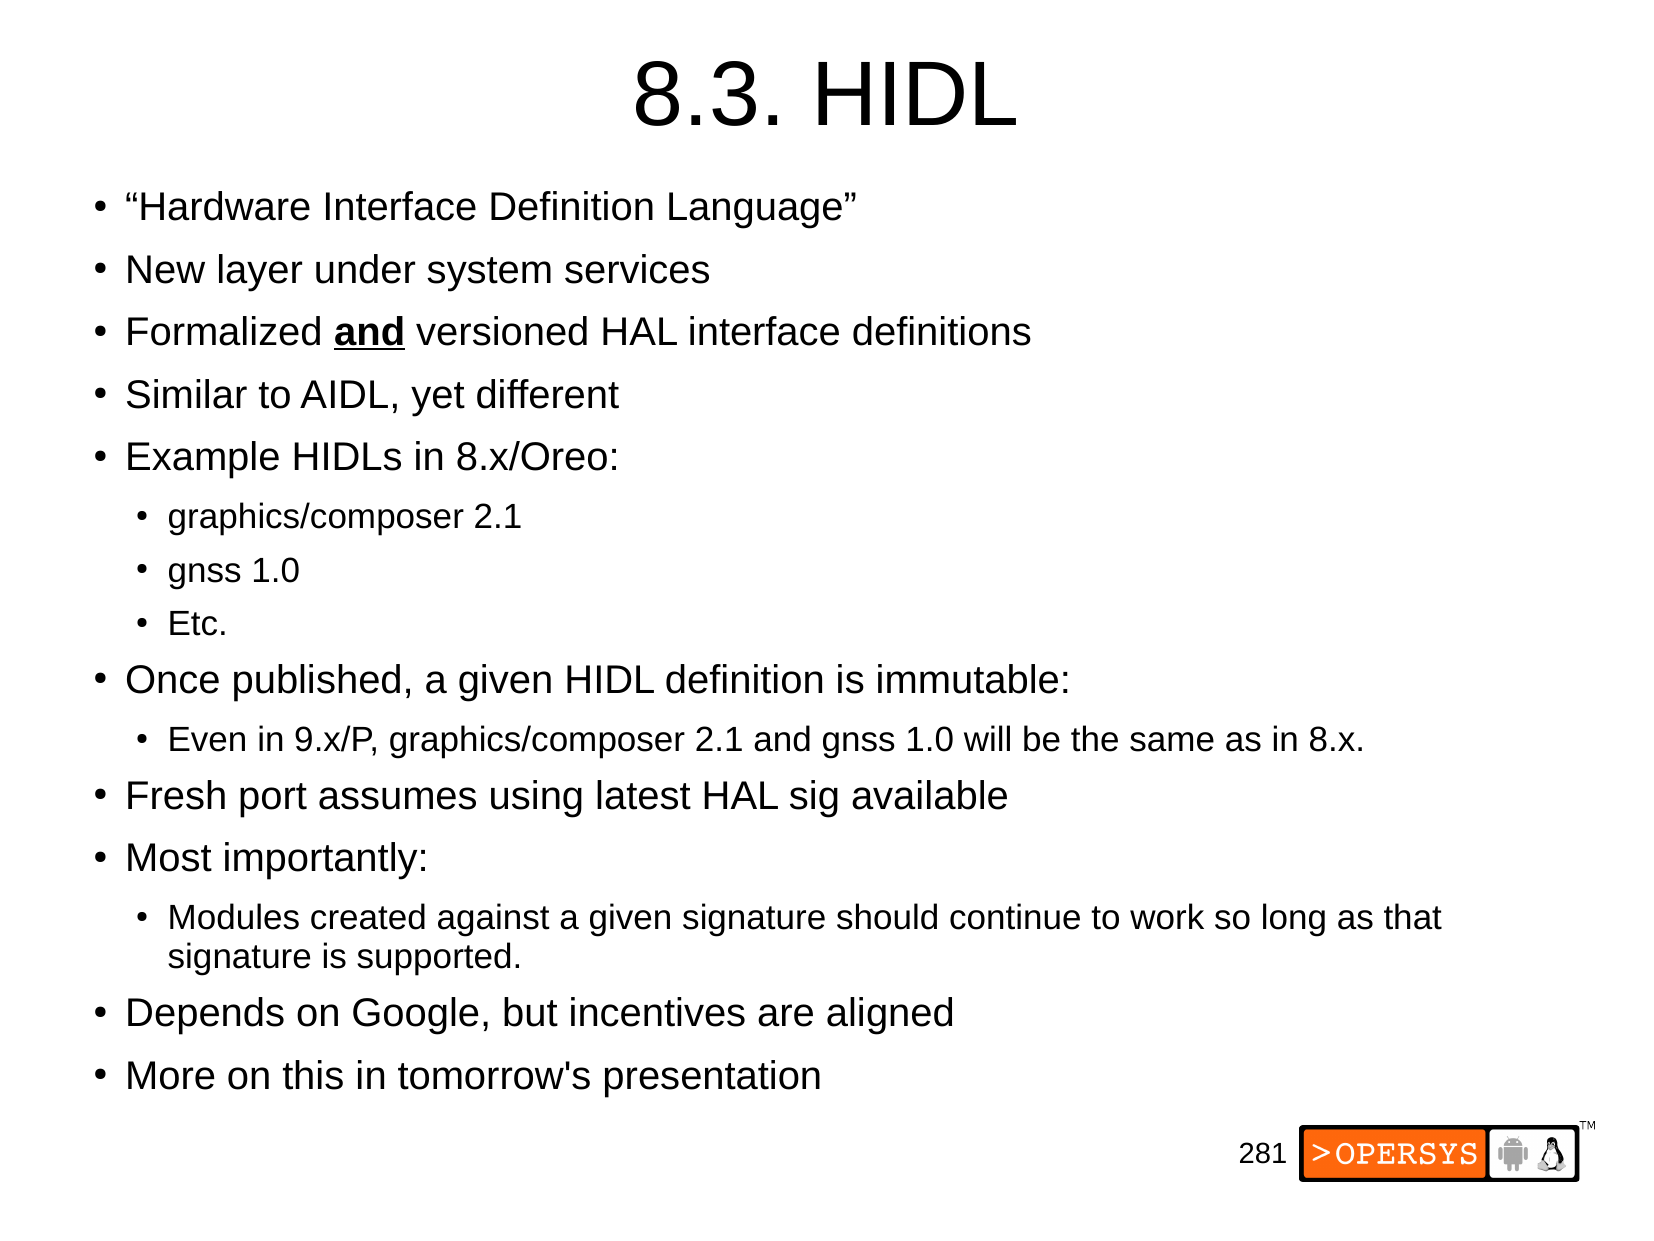

# 8.3. HIDL
“Hardware Interface Definition Language”
New layer under system services
Formalized and versioned HAL interface definitions
Similar to AIDL, yet different
Example HIDLs in 8.x/Oreo:
graphics/composer 2.1
gnss 1.0
Etc.
Once published, a given HIDL definition is immutable:
Even in 9.x/P, graphics/composer 2.1 and gnss 1.0 will be the same as in 8.x.
Fresh port assumes using latest HAL sig available
Most importantly:
Modules created against a given signature should continue to work so long as that signature is supported.
Depends on Google, but incentives are aligned
More on this in tomorrow's presentation